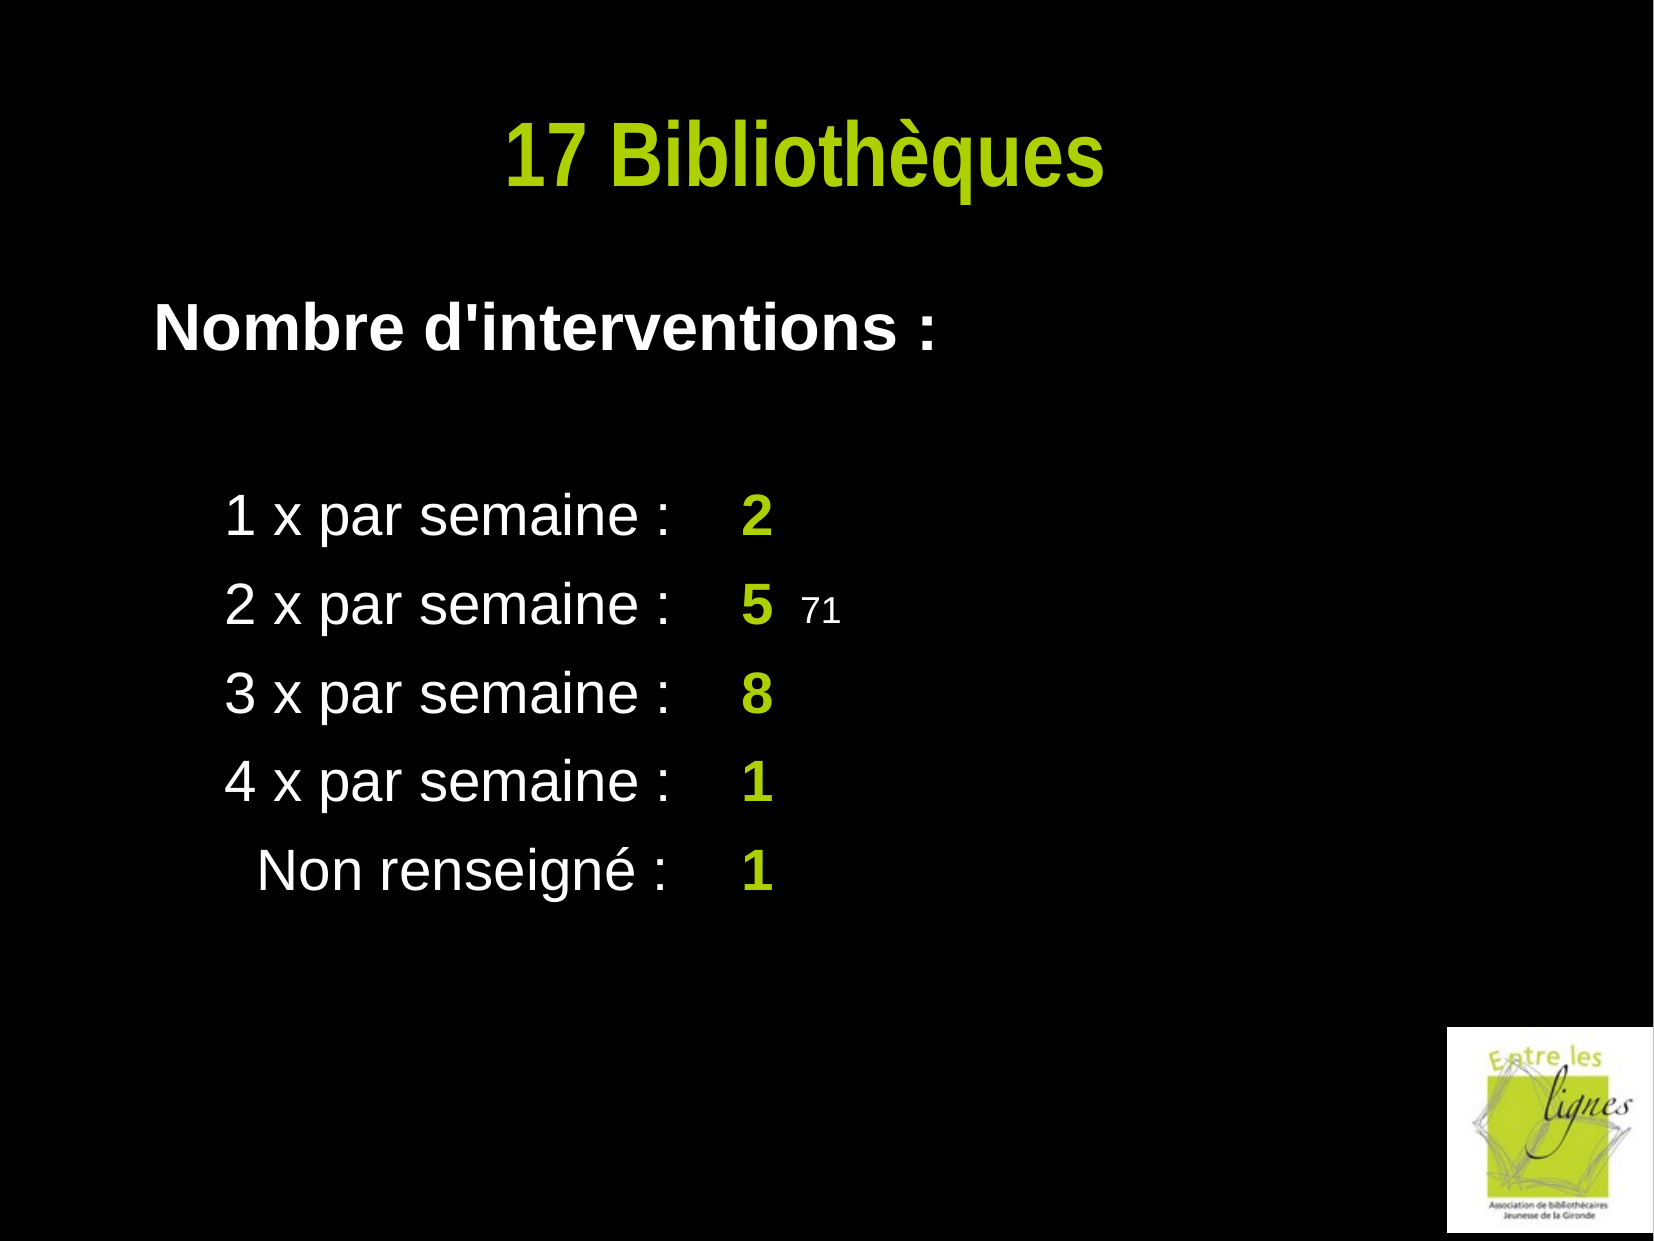

71
# 17 Bibliothèques
Nombre d'interventions :
1 x par semaine :	2
2 x par semaine : 	5
3 x par semaine :	8
4 x par semaine :	1
 Non renseigné : 	1